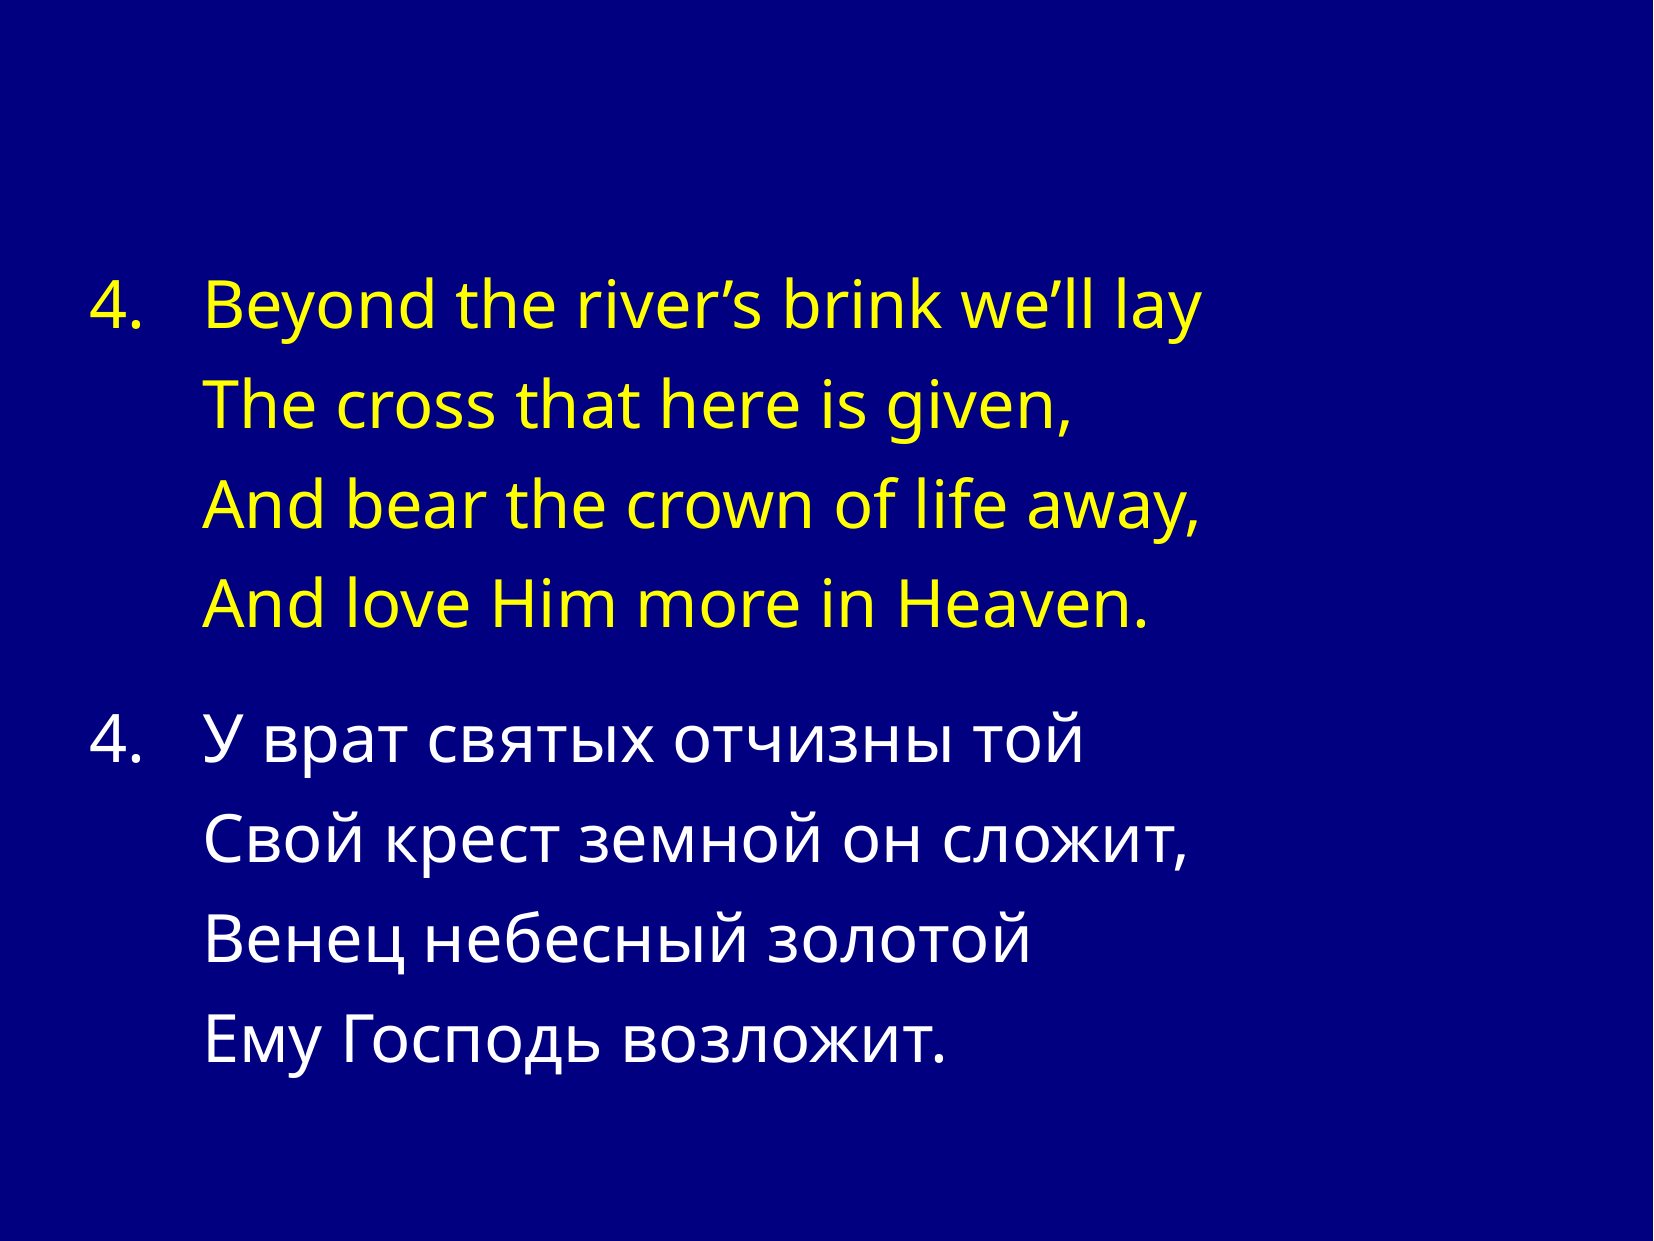

4.	Beyond the river’s brink we’ll lay
	The cross that here is given,
	And bear the crown of life away,
	And love Him more in Heaven.
4.	У врат святых отчизны той
	Свой крест земной он сложит,
	Венец небесный золотой
	Ему Господь возложит.